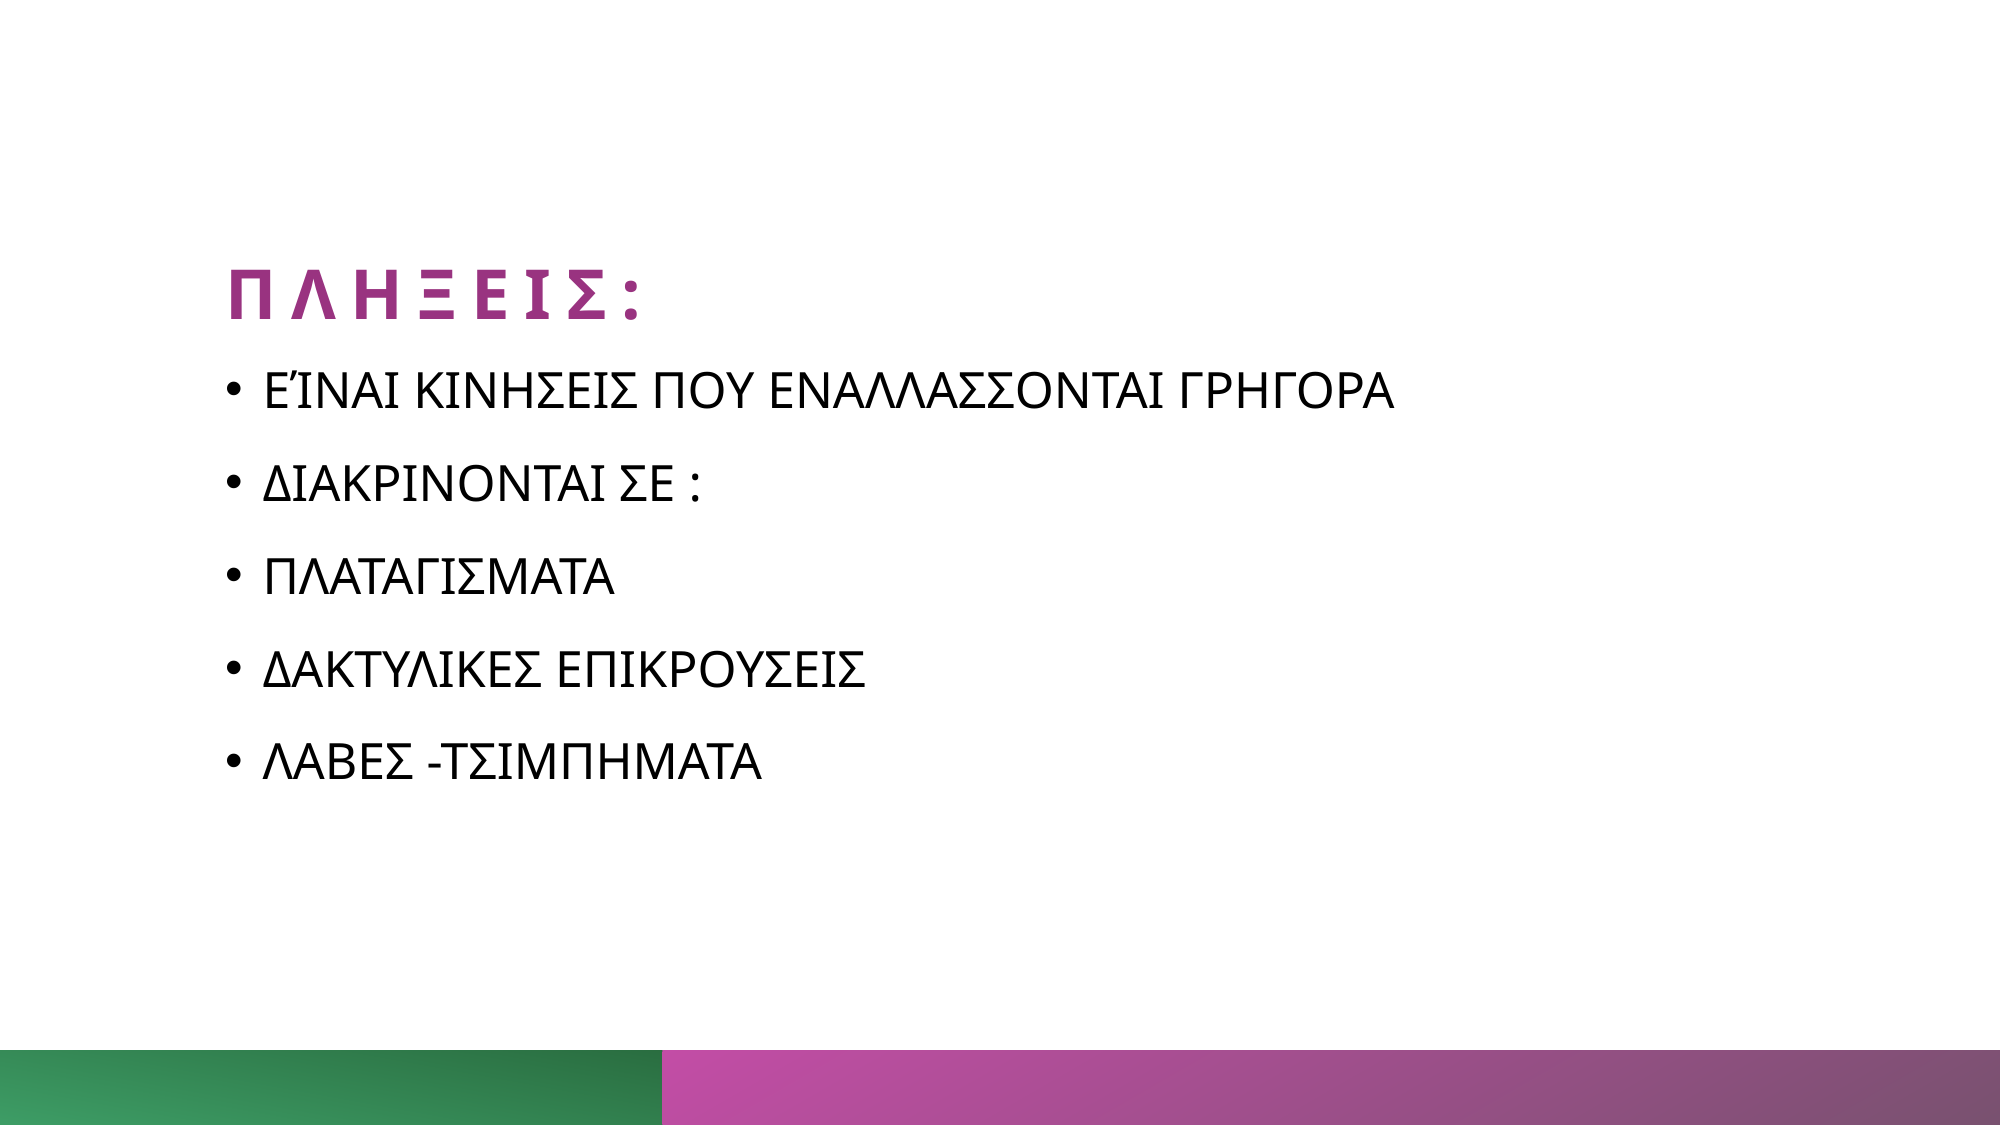

# ΠΛΗΞΕΙΣ:
ΕΊΝΑΙ ΚΙΝΗΣΕΙΣ ΠΟΥ ΕΝΑΛΛΑΣΣΟΝΤΑΙ ΓΡΗΓΟΡΑ
ΔΙΑΚΡΙΝΟΝΤΑΙ ΣΕ :
ΠΛΑΤΑΓΙΣΜΑΤΑ
ΔΑΚΤΥΛΙΚΕΣ ΕΠΙΚΡΟΥΣΕΙΣ
ΛΑΒΕΣ -ΤΣΙΜΠΗΜΑΤΑ